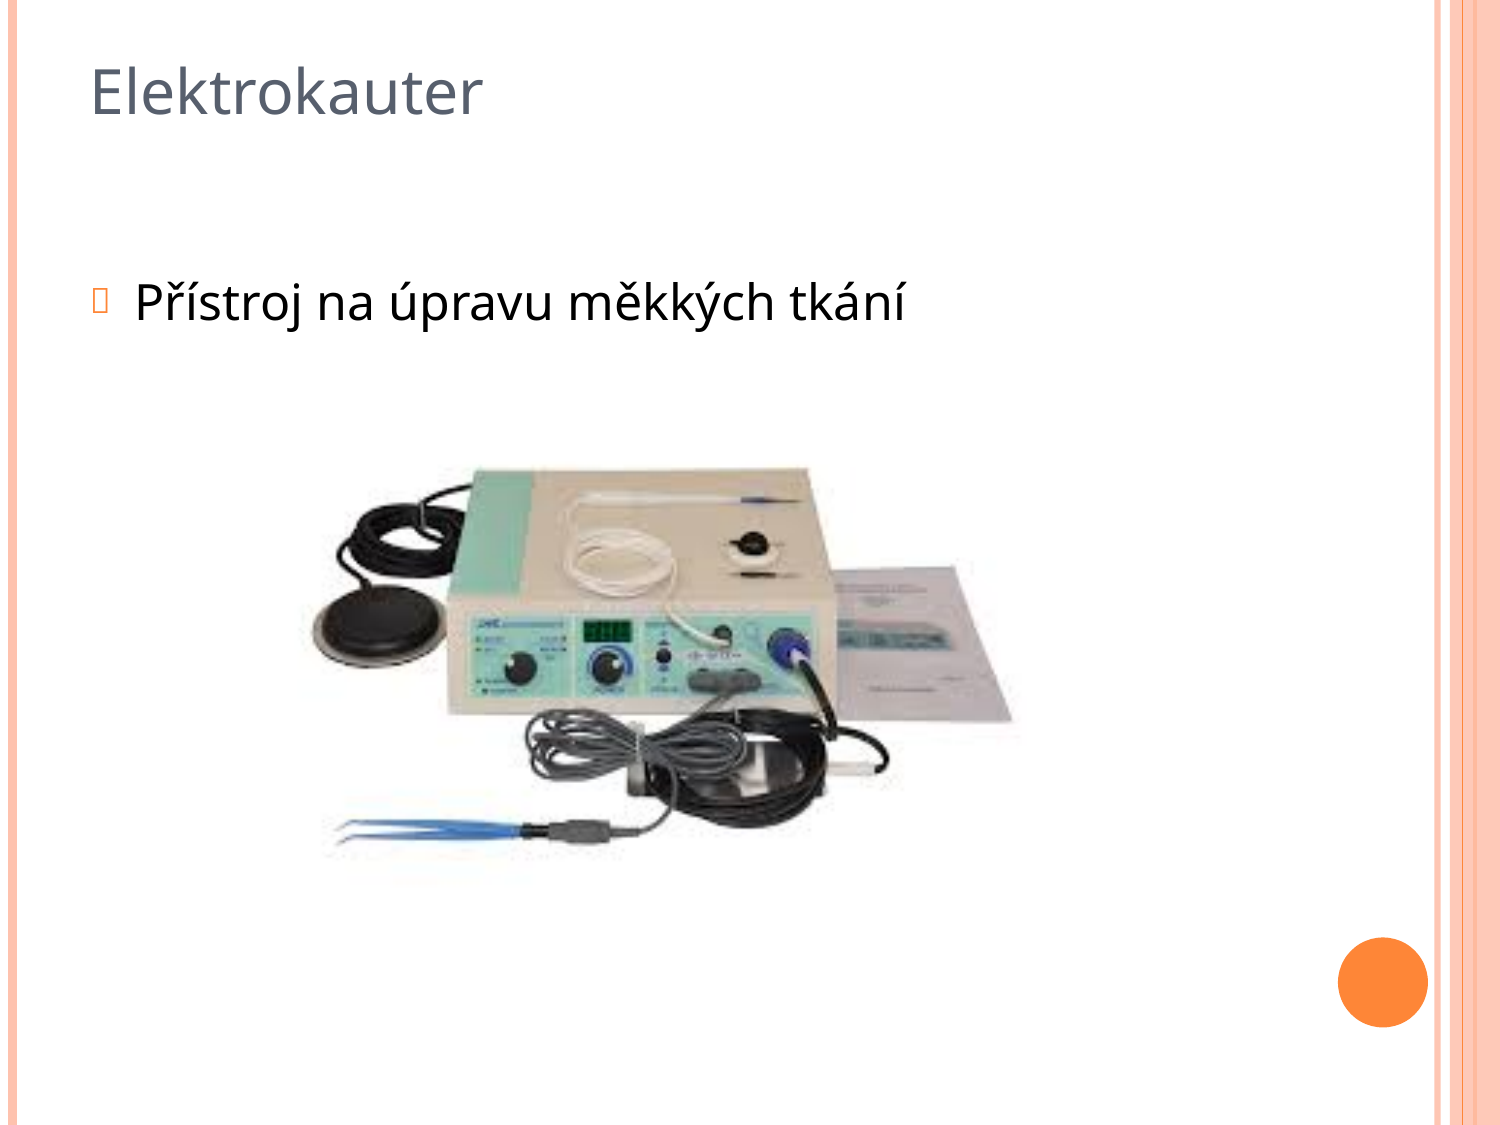

# Elektrokauter
Přístroj na úpravu měkkých tkání